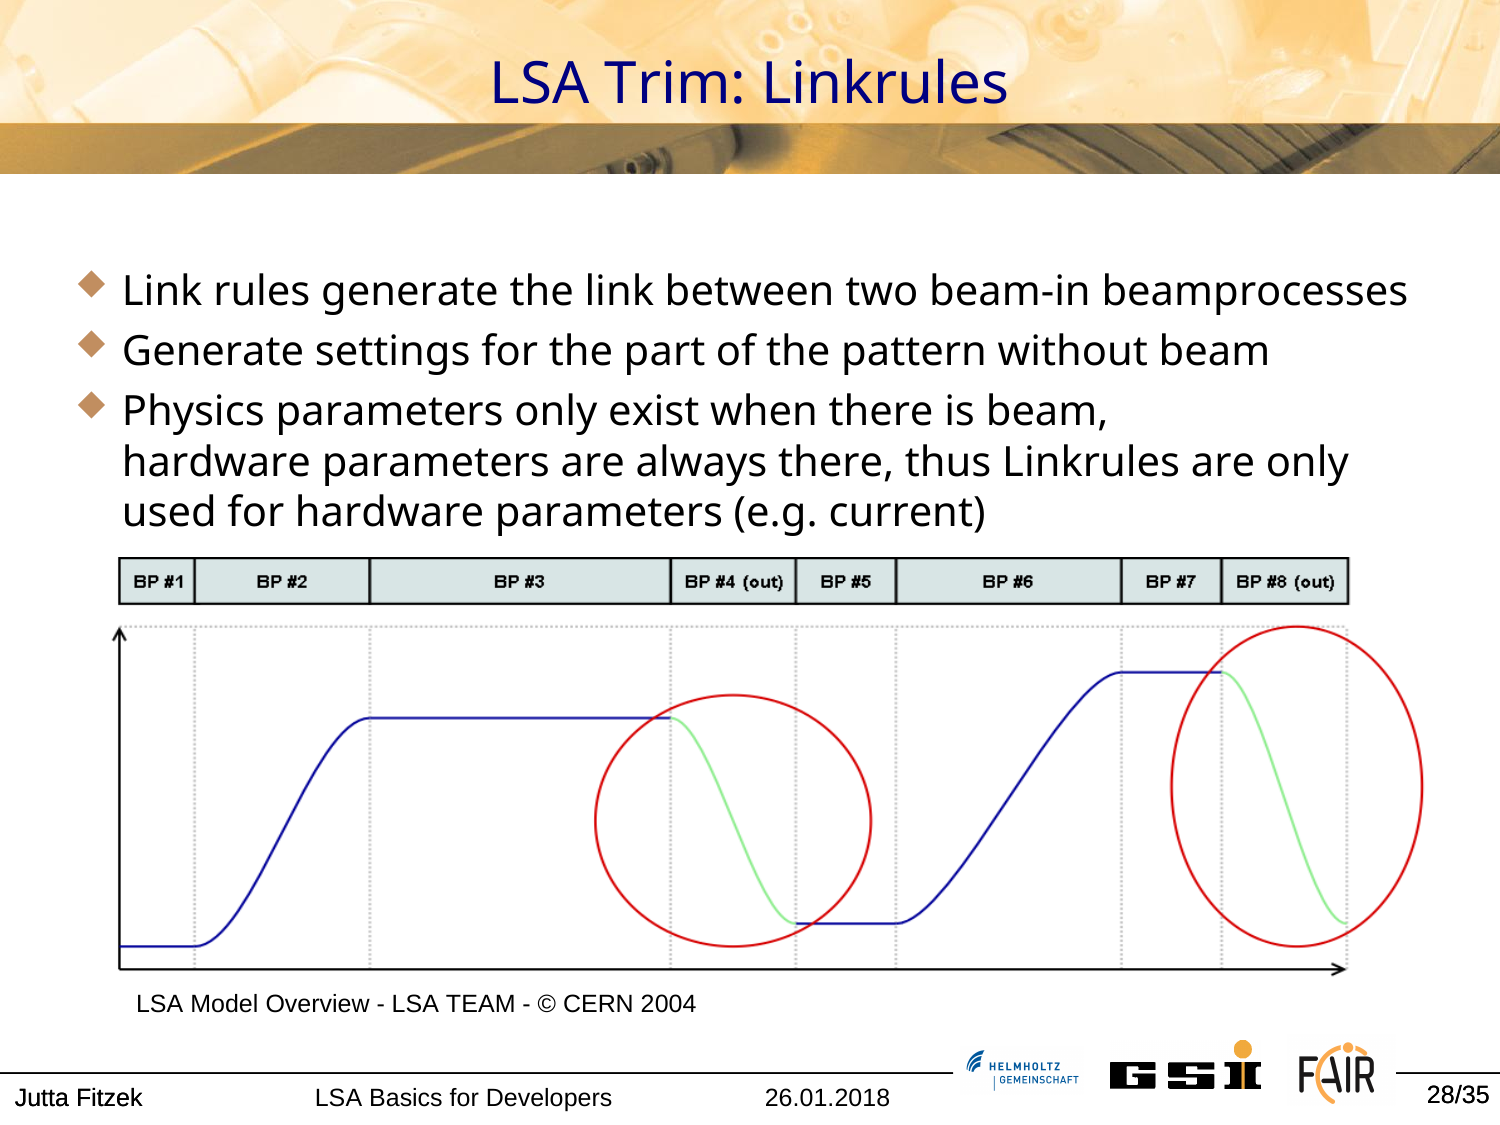

# LSA Trim: Linkrules
Link rules generate the link between two beam-in beamprocesses
Generate settings for the part of the pattern without beam
Physics parameters only exist when there is beam,
hardware parameters are always there, thus Linkrules are only used for hardware parameters (e.g. current)
LSA Model Overview - LSA TEAM - © CERN 2004
28